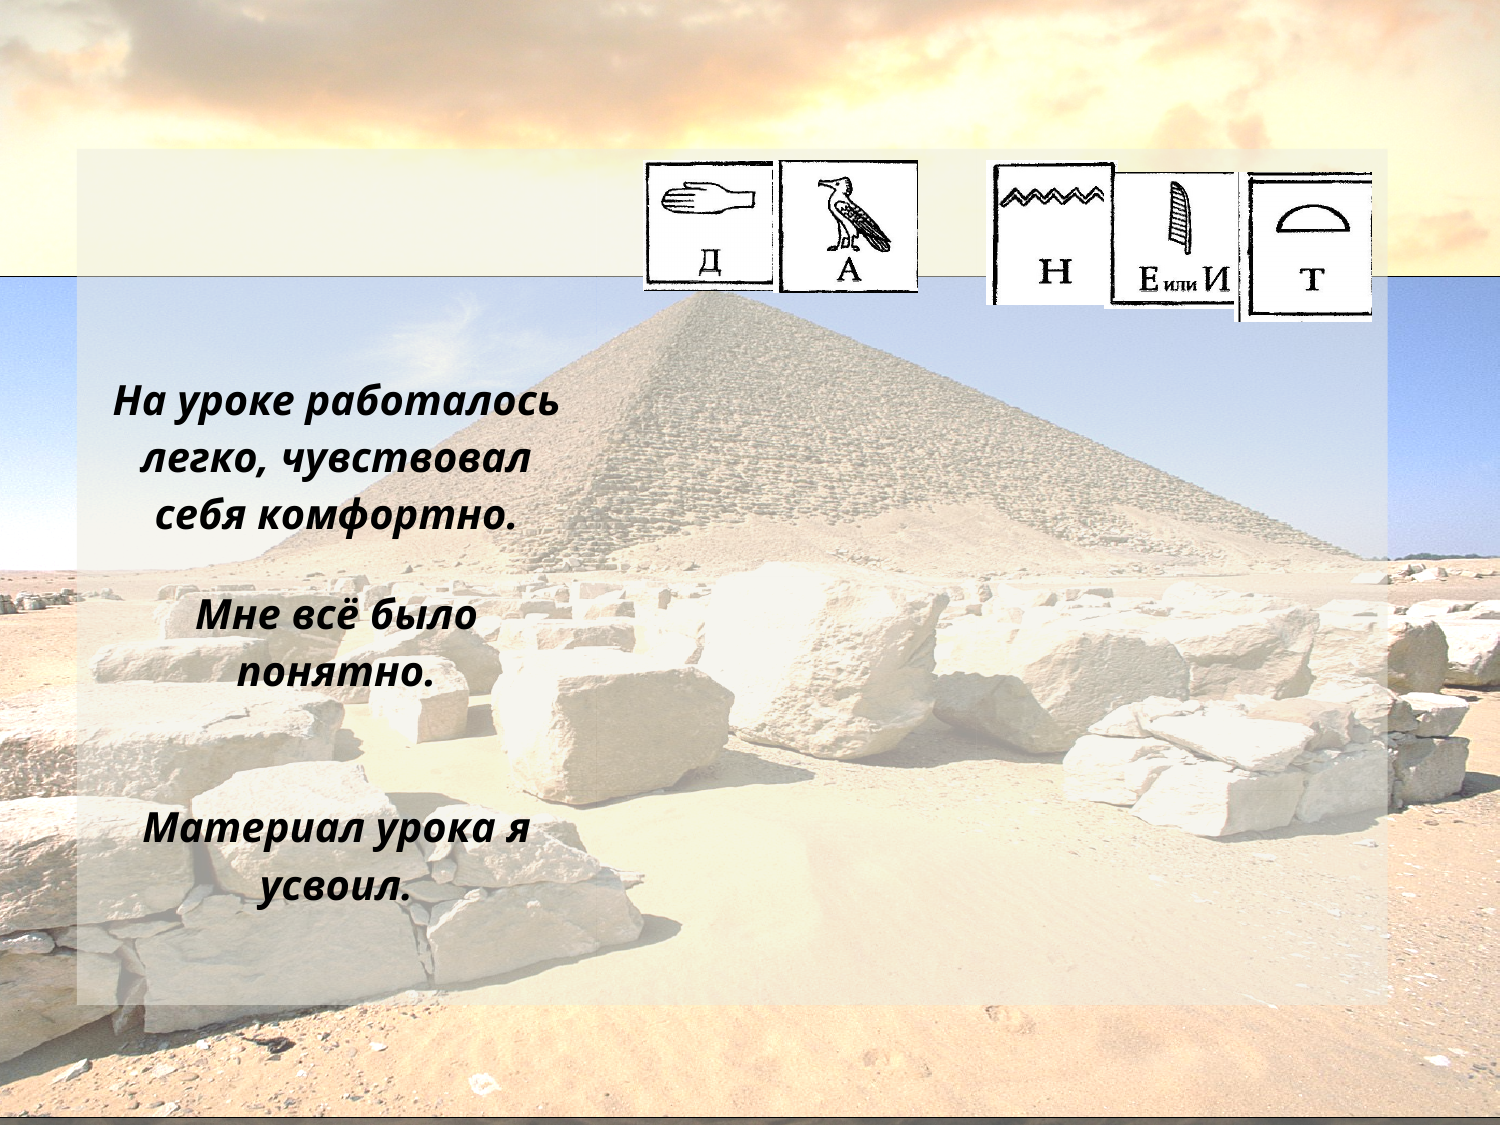

| | | |
| --- | --- | --- |
| На уроке работалось легко, чувствовал себя комфортно. | | |
| Мне всё было понятно. | | |
| Материал урока я усвоил. | | |